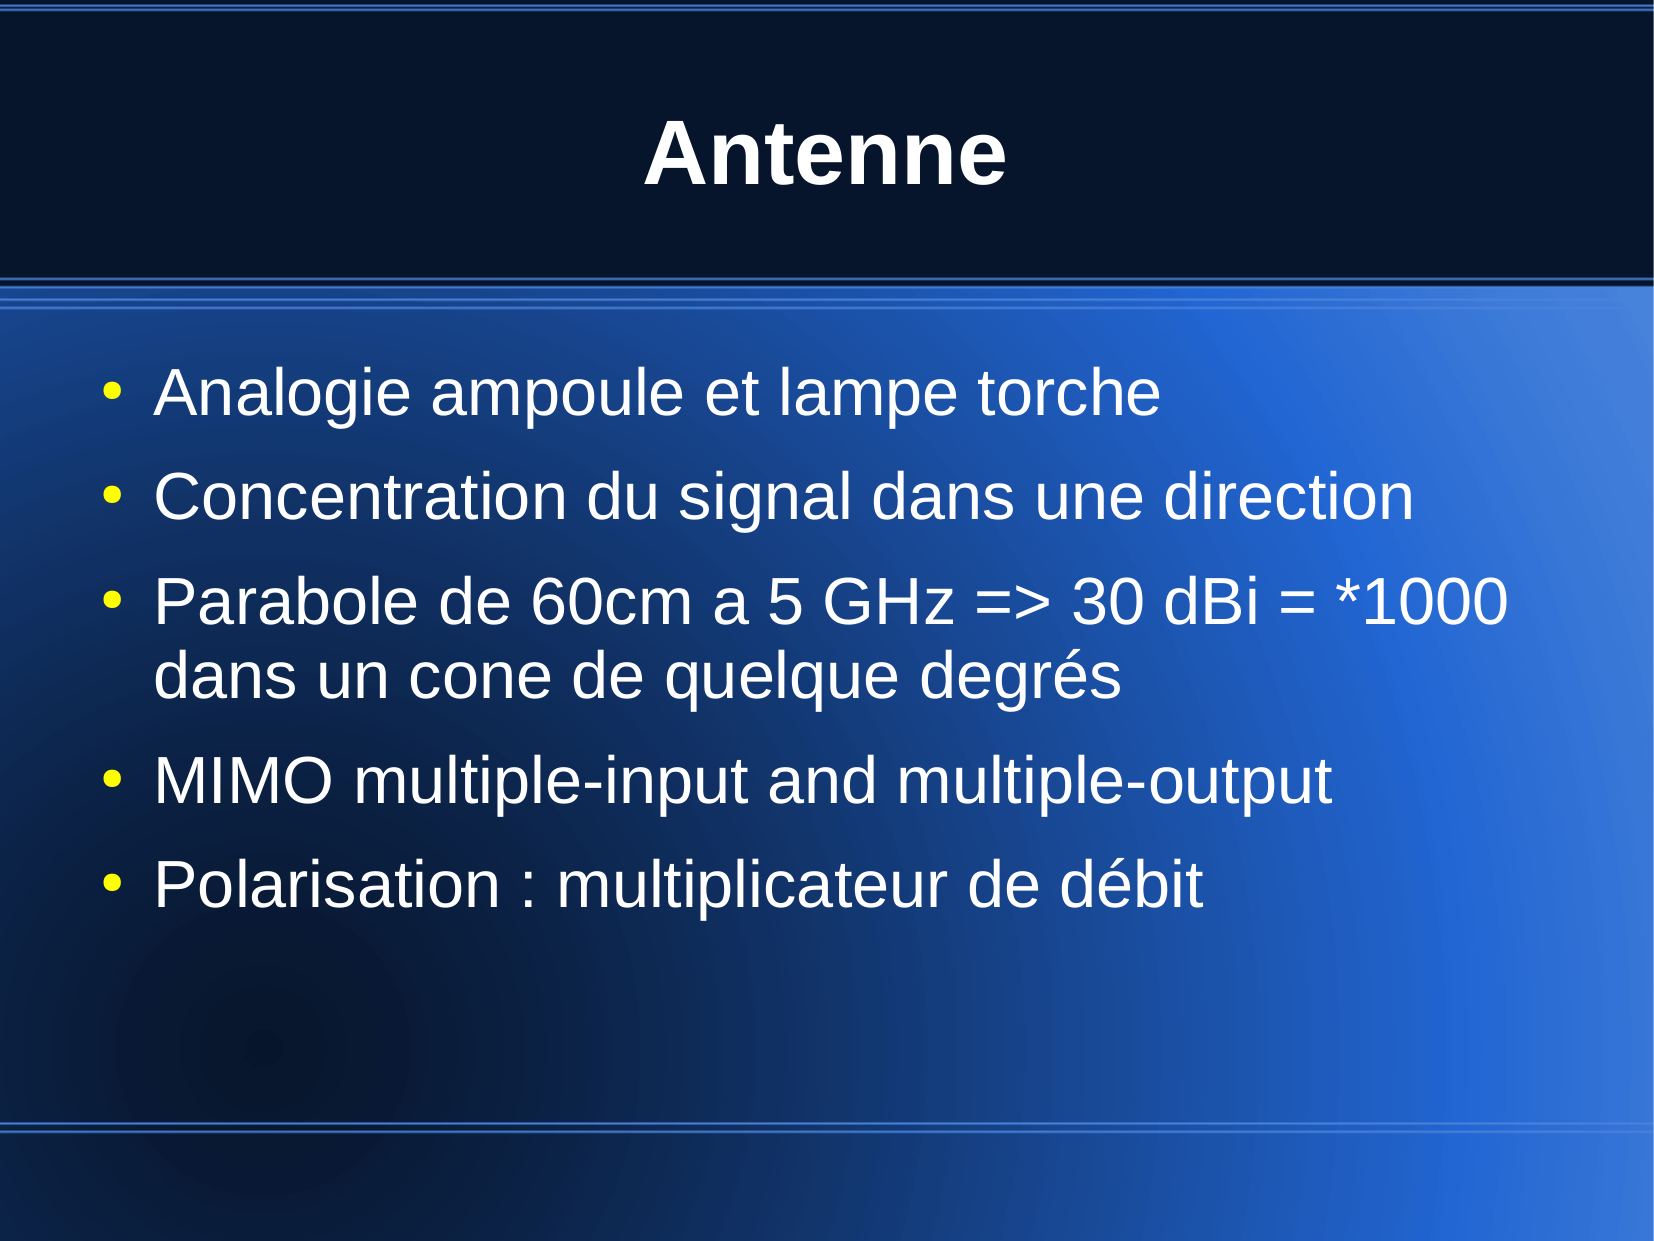

# Antenne
Analogie ampoule et lampe torche
Concentration du signal dans une direction
Parabole de 60cm a 5 GHz => 30 dBi = *1000 dans un cone de quelque degrés
MIMO multiple-input and multiple-output
Polarisation : multiplicateur de débit